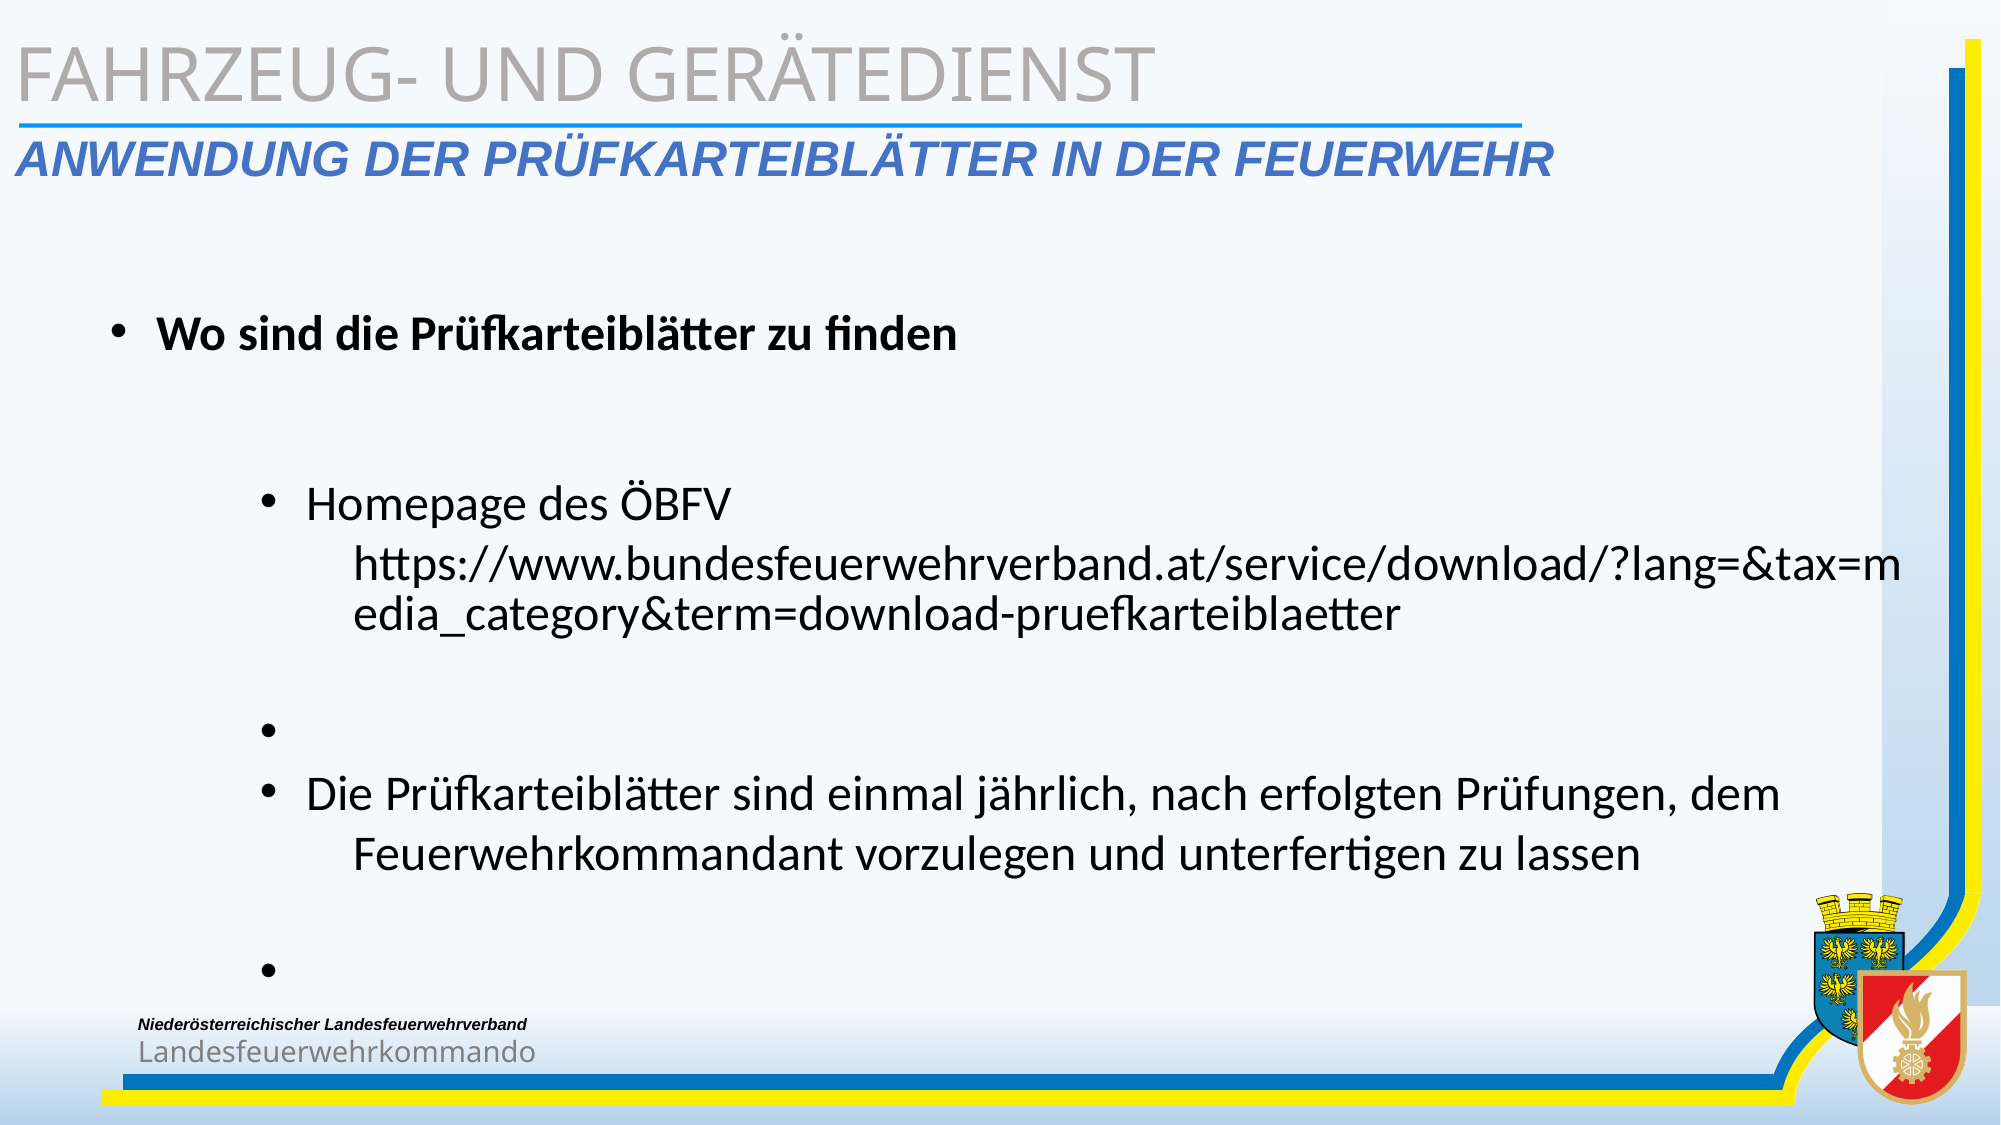

FAHRZEUG- UND GERÄTEDIENST
ANWENDUNG DER PRÜFKARTEIBLÄTTER IN DER FEUERWEHR
Wo sind die Prüfkarteiblätter zu finden
Homepage des ÖBFV https://www.bundesfeuerwehrverband.at/service/download/?lang=&tax=media_category&term=download-pruefkarteiblaetter
Die Prüfkarteiblätter sind einmal jährlich, nach erfolgten Prüfungen, dem Feuerwehrkommandant vorzulegen und unterfertigen zu lassen